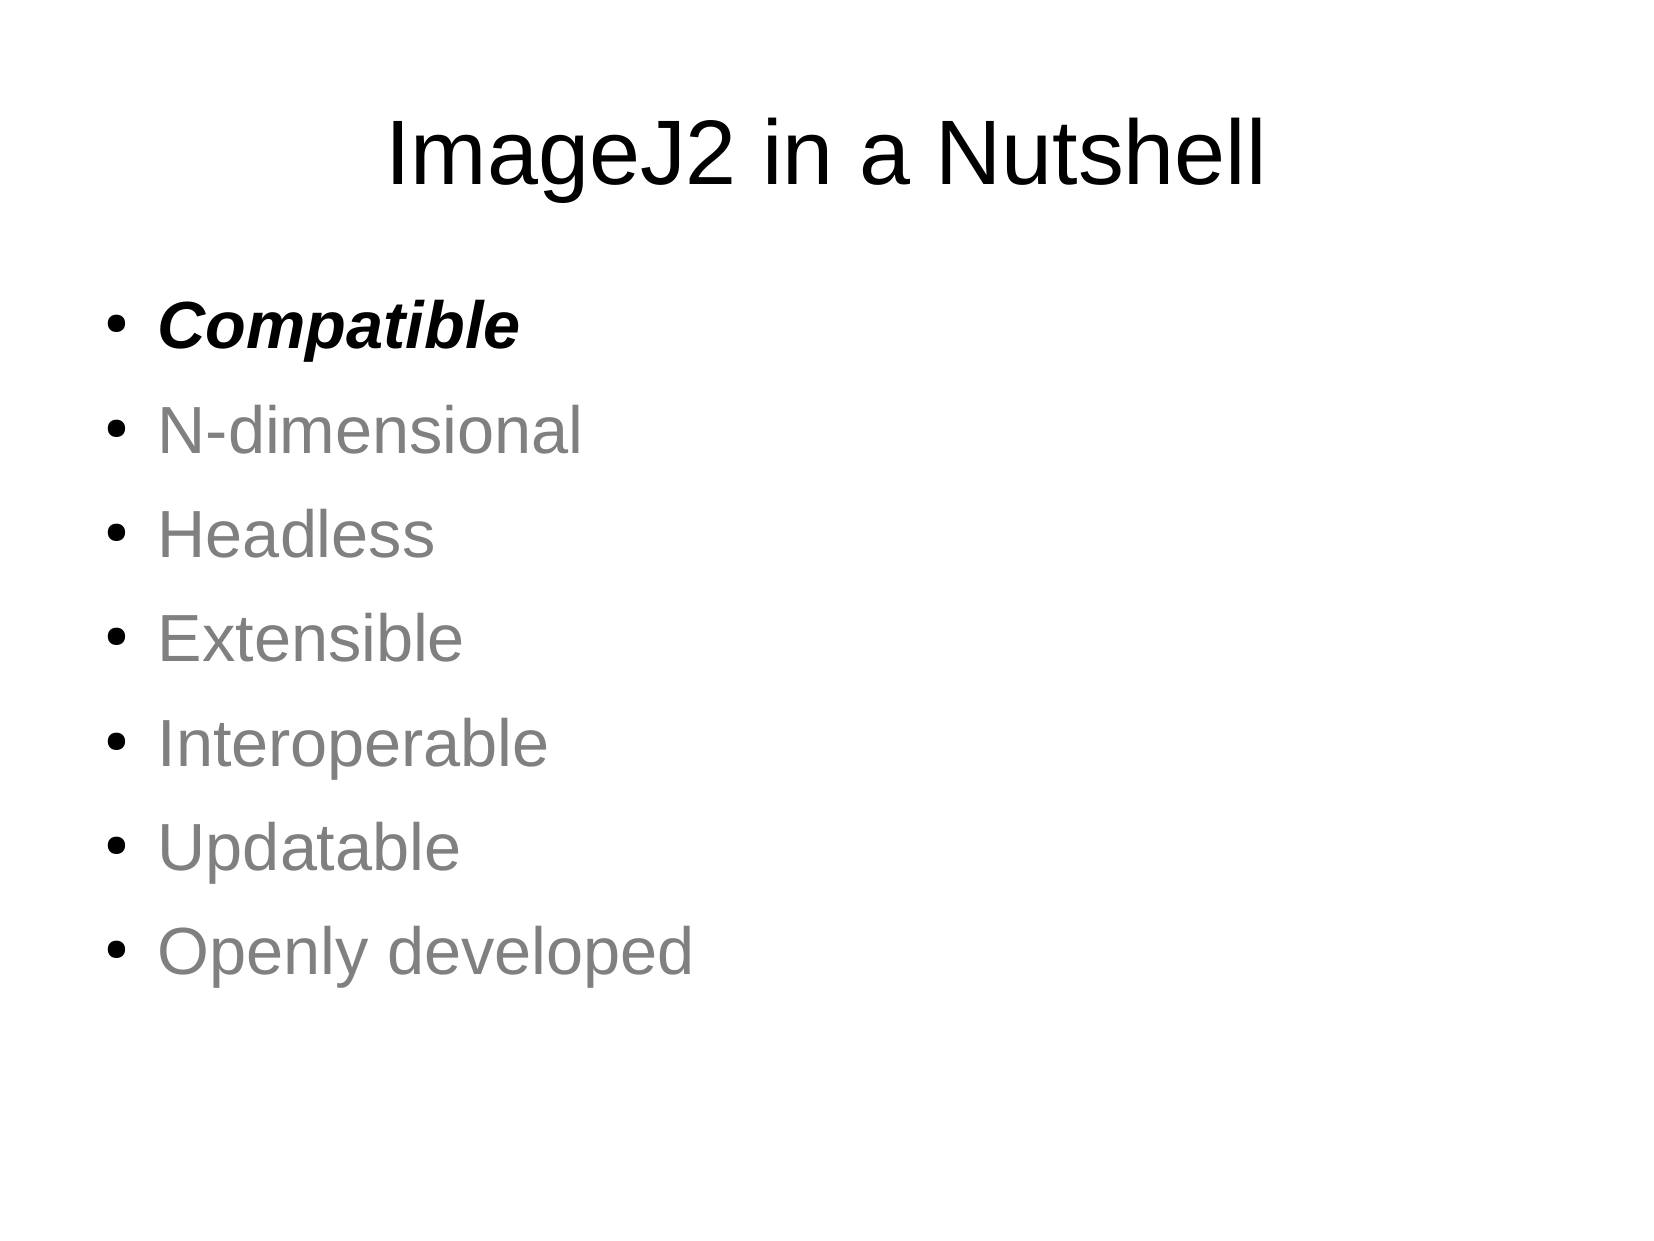

# ImageJ2 in a Nutshell
Compatible
N-dimensional
Headless
Extensible
Interoperable
Updatable
Openly developed